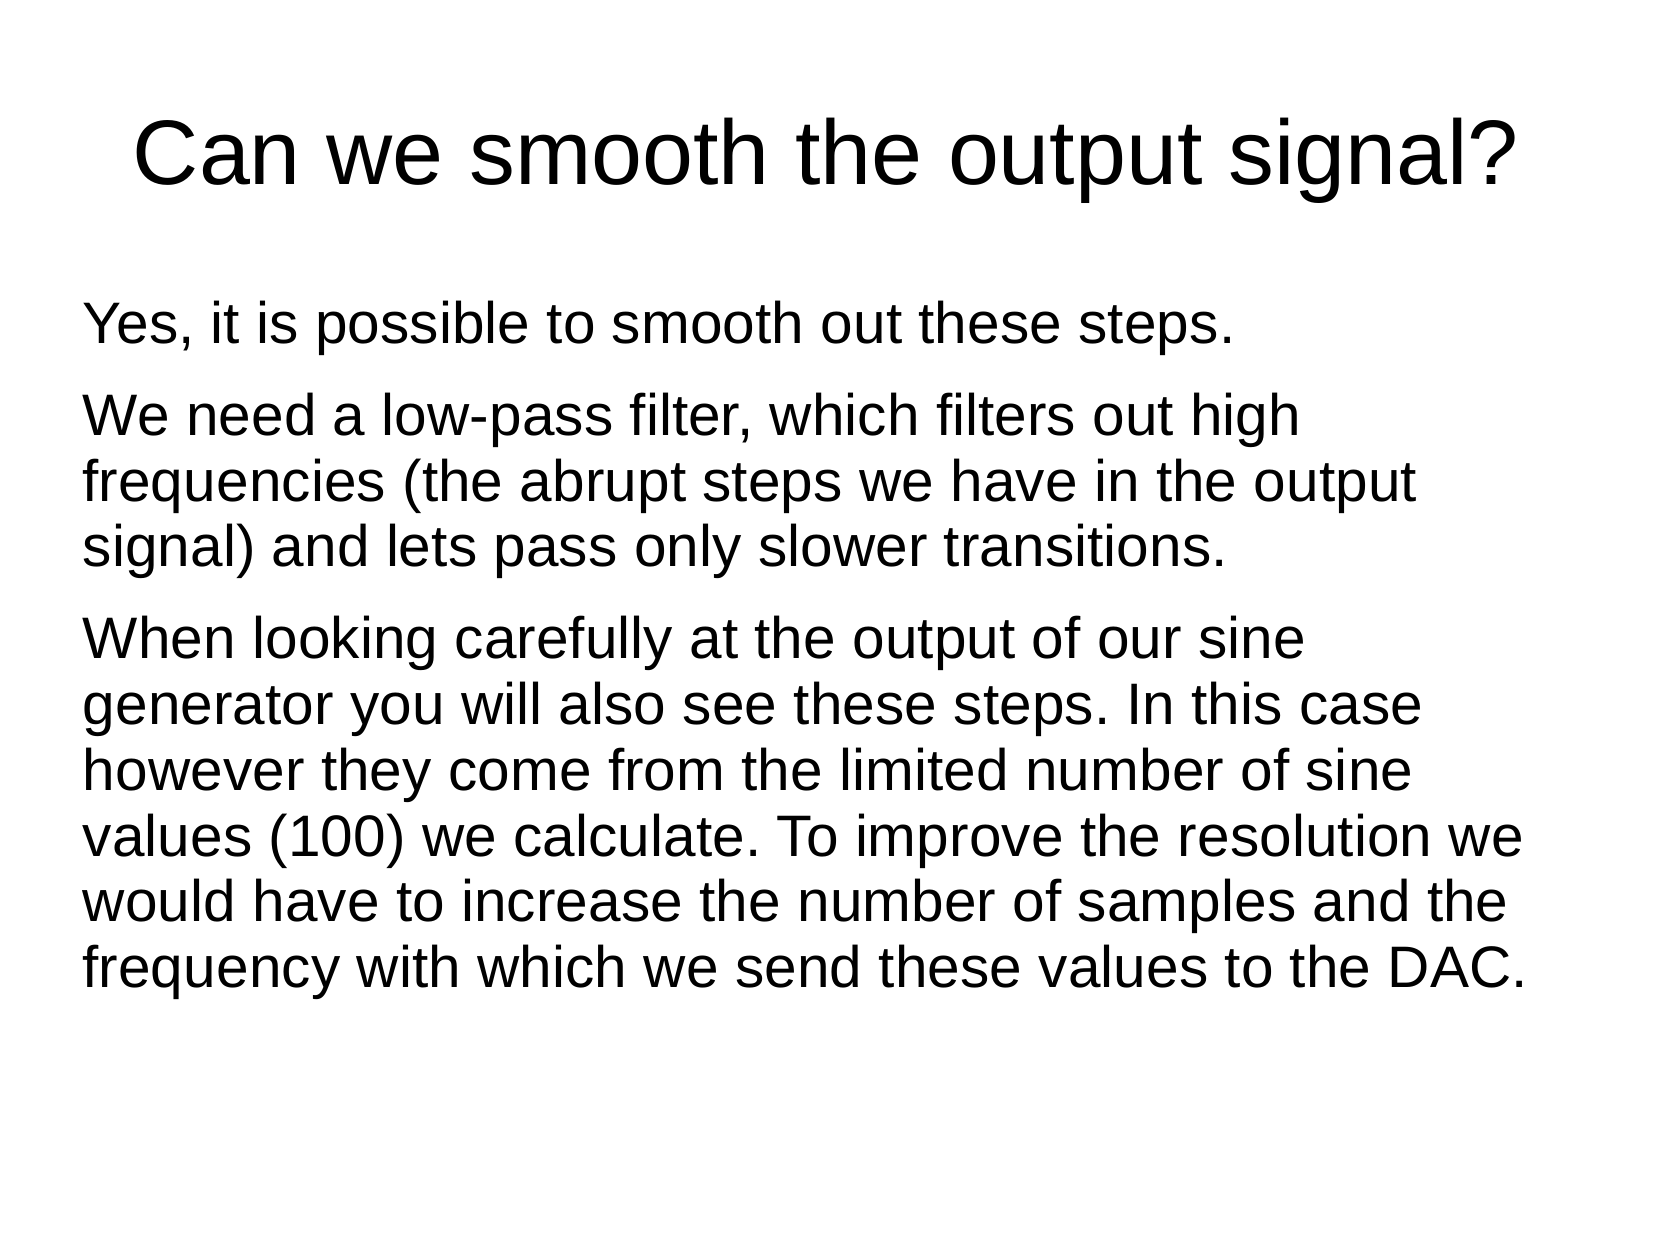

# Can we smooth the output signal?
Yes, it is possible to smooth out these steps.
We need a low-pass filter, which filters out high frequencies (the abrupt steps we have in the output signal) and lets pass only slower transitions.
When looking carefully at the output of our sine generator you will also see these steps. In this case however they come from the limited number of sine values (100) we calculate. To improve the resolution we would have to increase the number of samples and the frequency with which we send these values to the DAC.